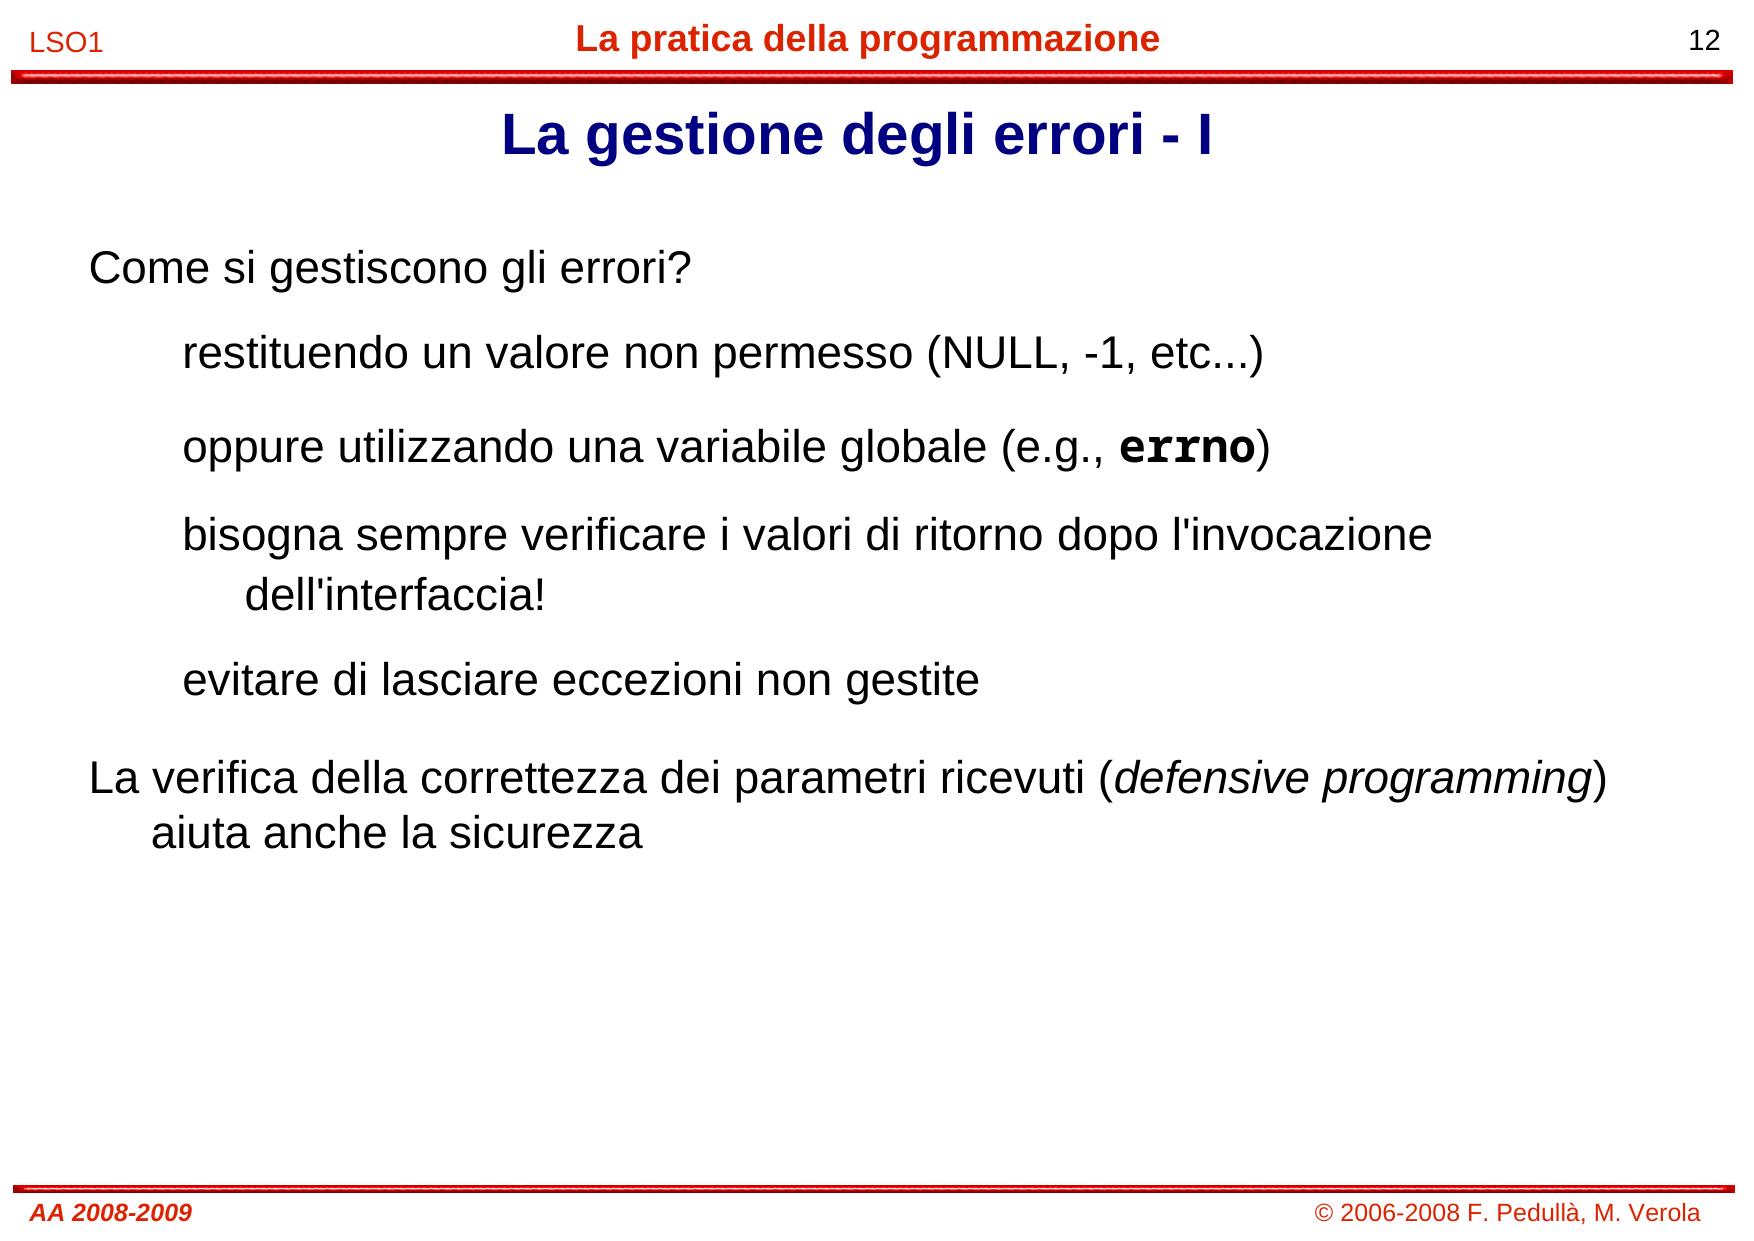

La gestione degli errori - I
# Come si gestiscono gli errori?
restituendo un valore non permesso (NULL, -1, etc...)
oppure utilizzando una variabile globale (e.g., errno)
bisogna sempre verificare i valori di ritorno dopo l'invocazione dell'interfaccia!
evitare di lasciare eccezioni non gestite
La verifica della correttezza dei parametri ricevuti (defensive programming) aiuta anche la sicurezza